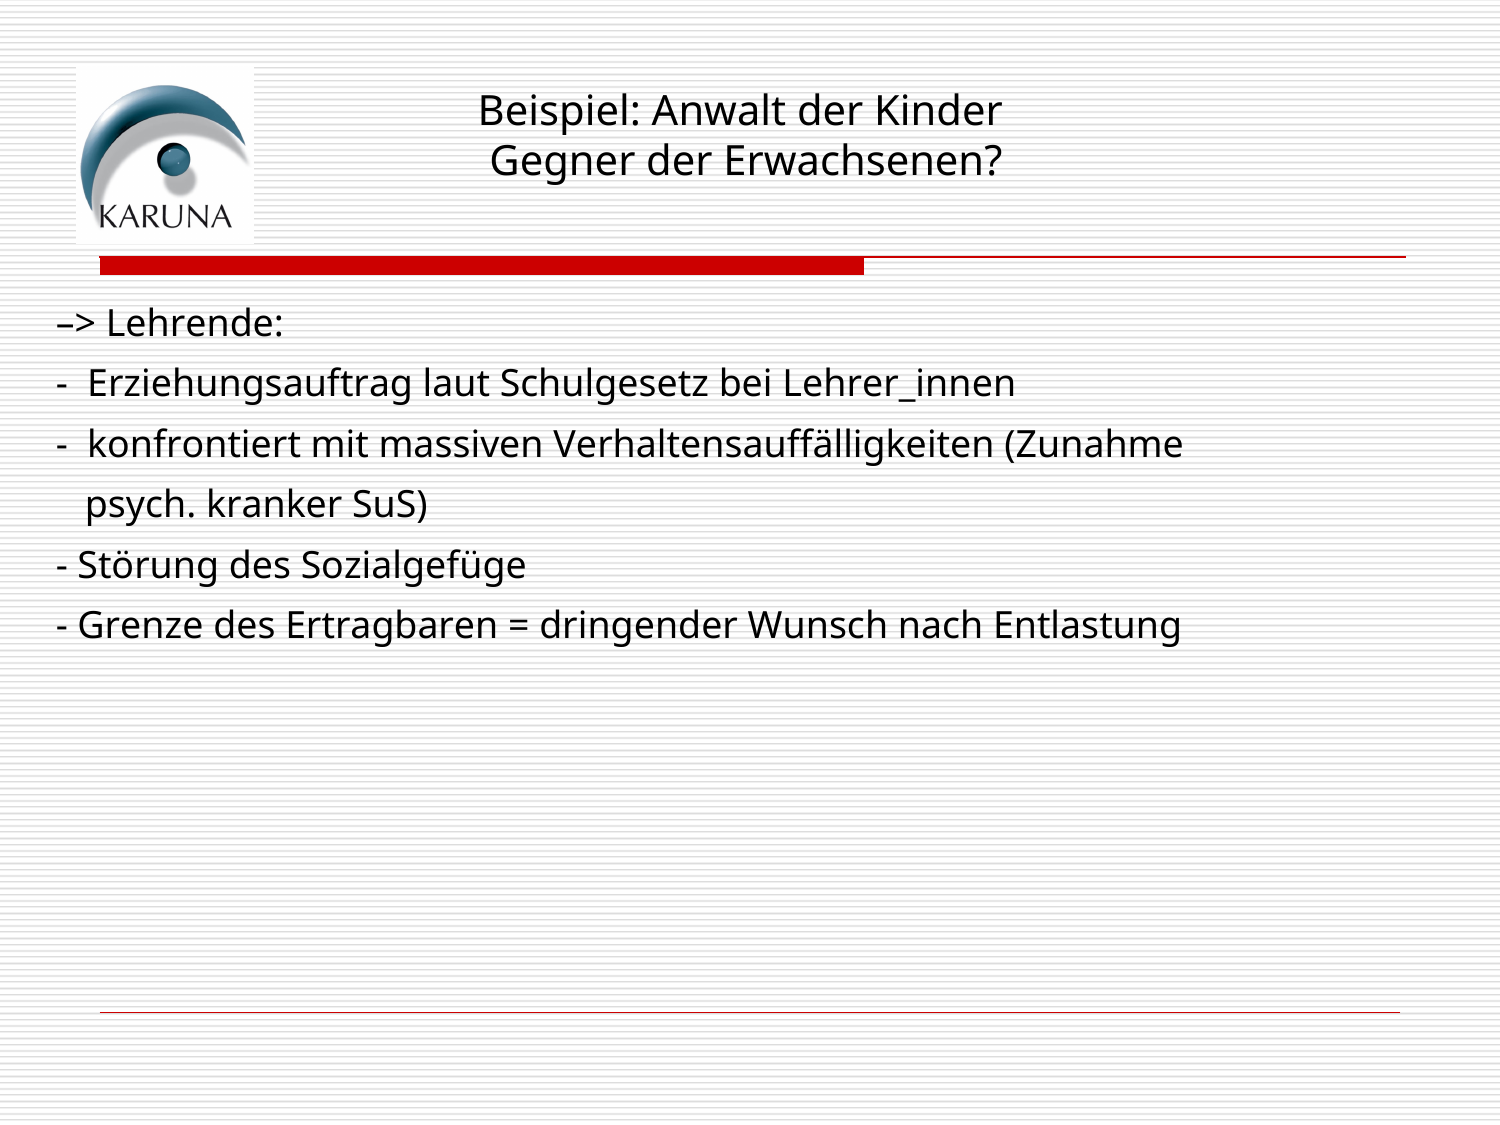

# Beispiel: Anwalt der Kinder Gegner der Erwachsenen?
–> Lehrende:
- Erziehungsauftrag laut Schulgesetz bei Lehrer_innen
- konfrontiert mit massiven Verhaltensauffälligkeiten (Zunahme
 psych. kranker SuS)
- Störung des Sozialgefüge
- Grenze des Ertragbaren = dringender Wunsch nach Entlastung